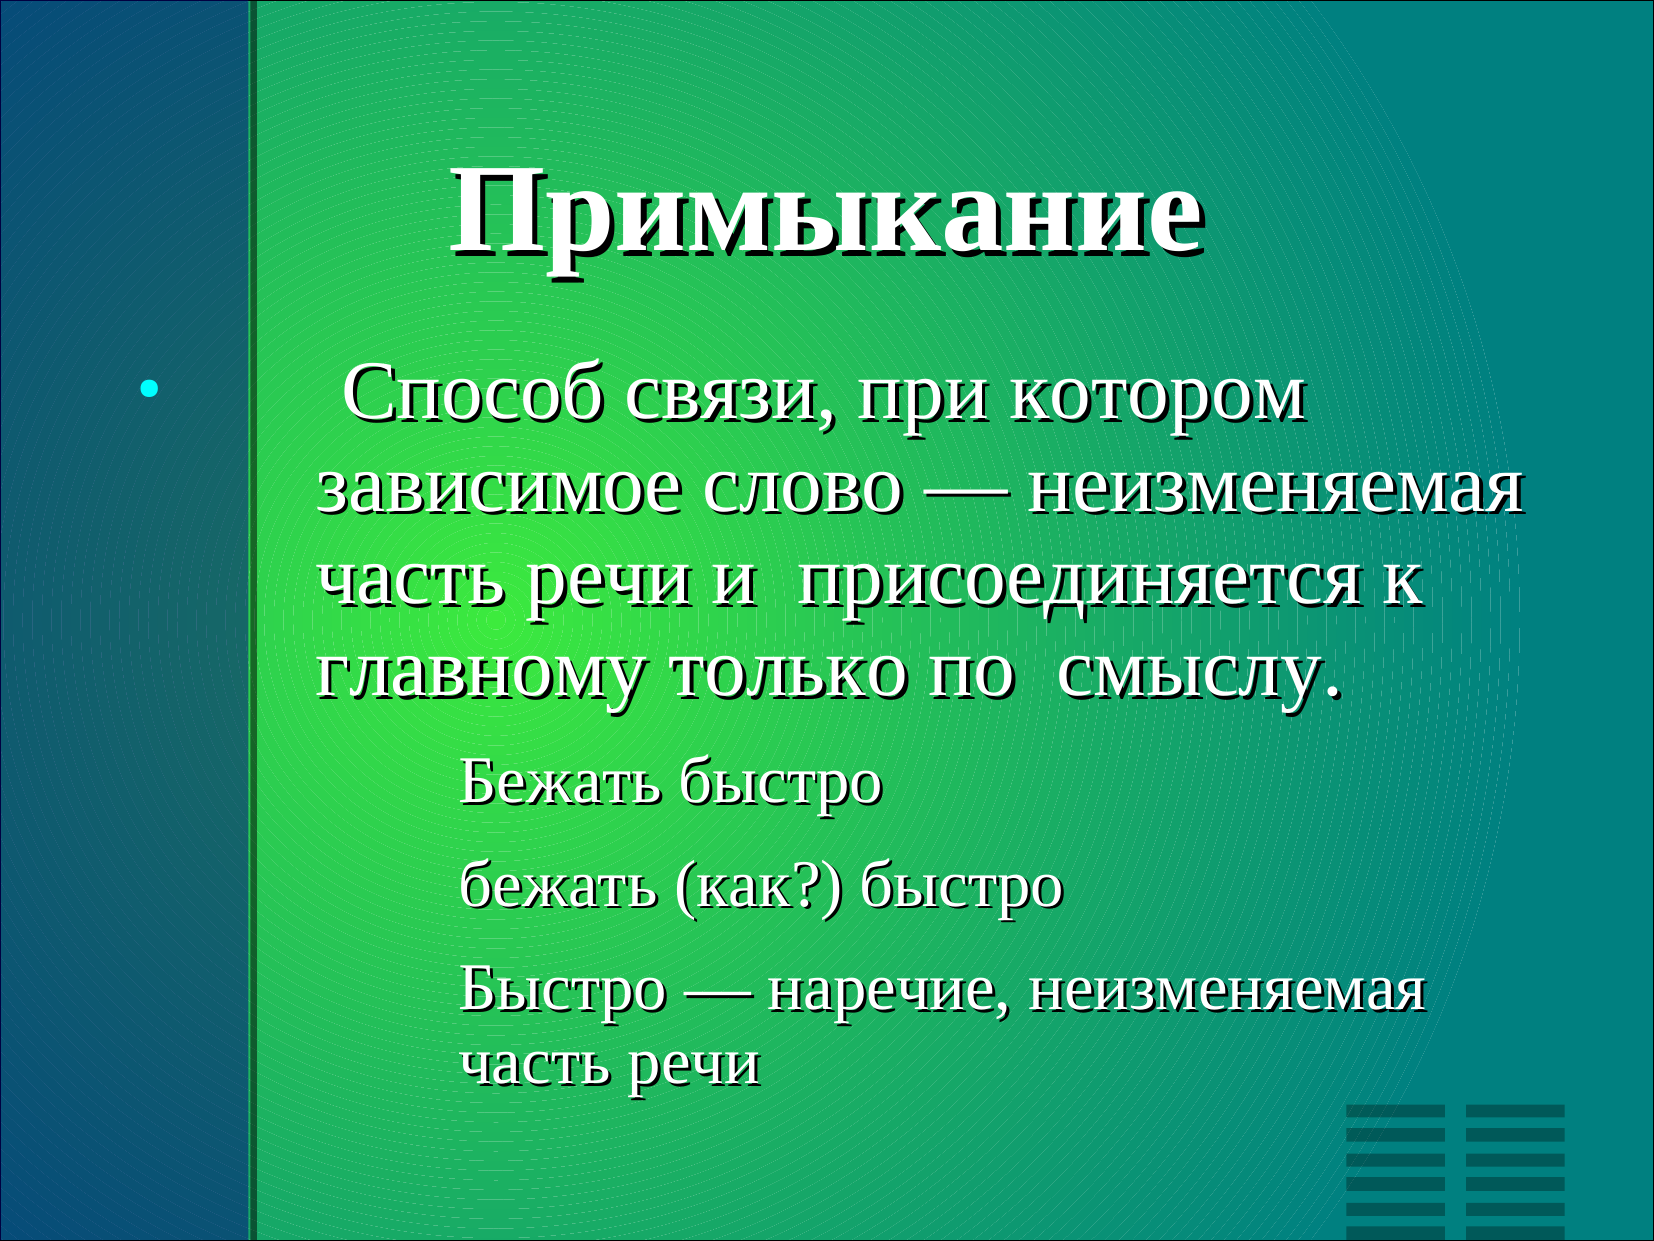

# Примыкание
 Способ связи, при котором зависимое слово — неизменяемая часть речи и присоединяется к главному только по смыслу.
 Бежать быстро
 бежать (как?) быстро
 Быстро — наречие, неизменяемая часть речи